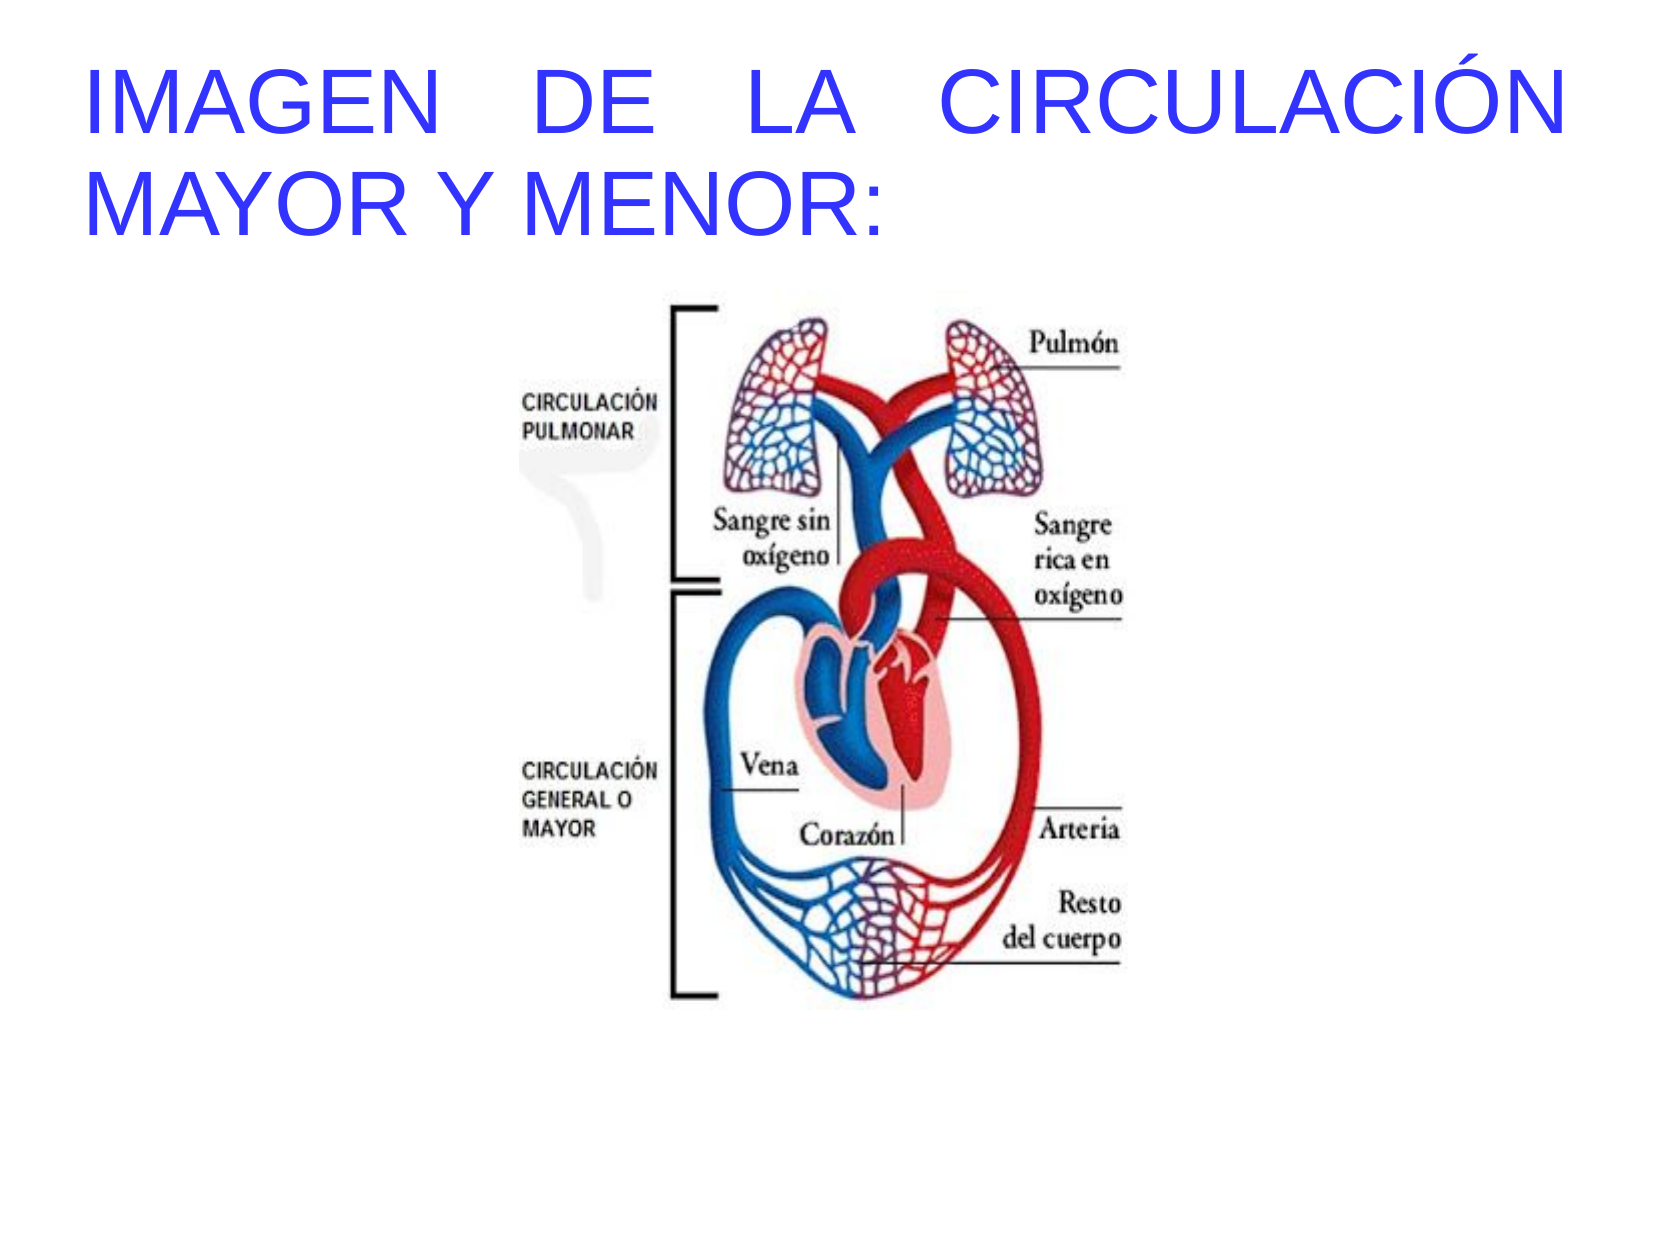

# IMAGEN DE LA CIRCULACIÓN MAYOR Y MENOR: